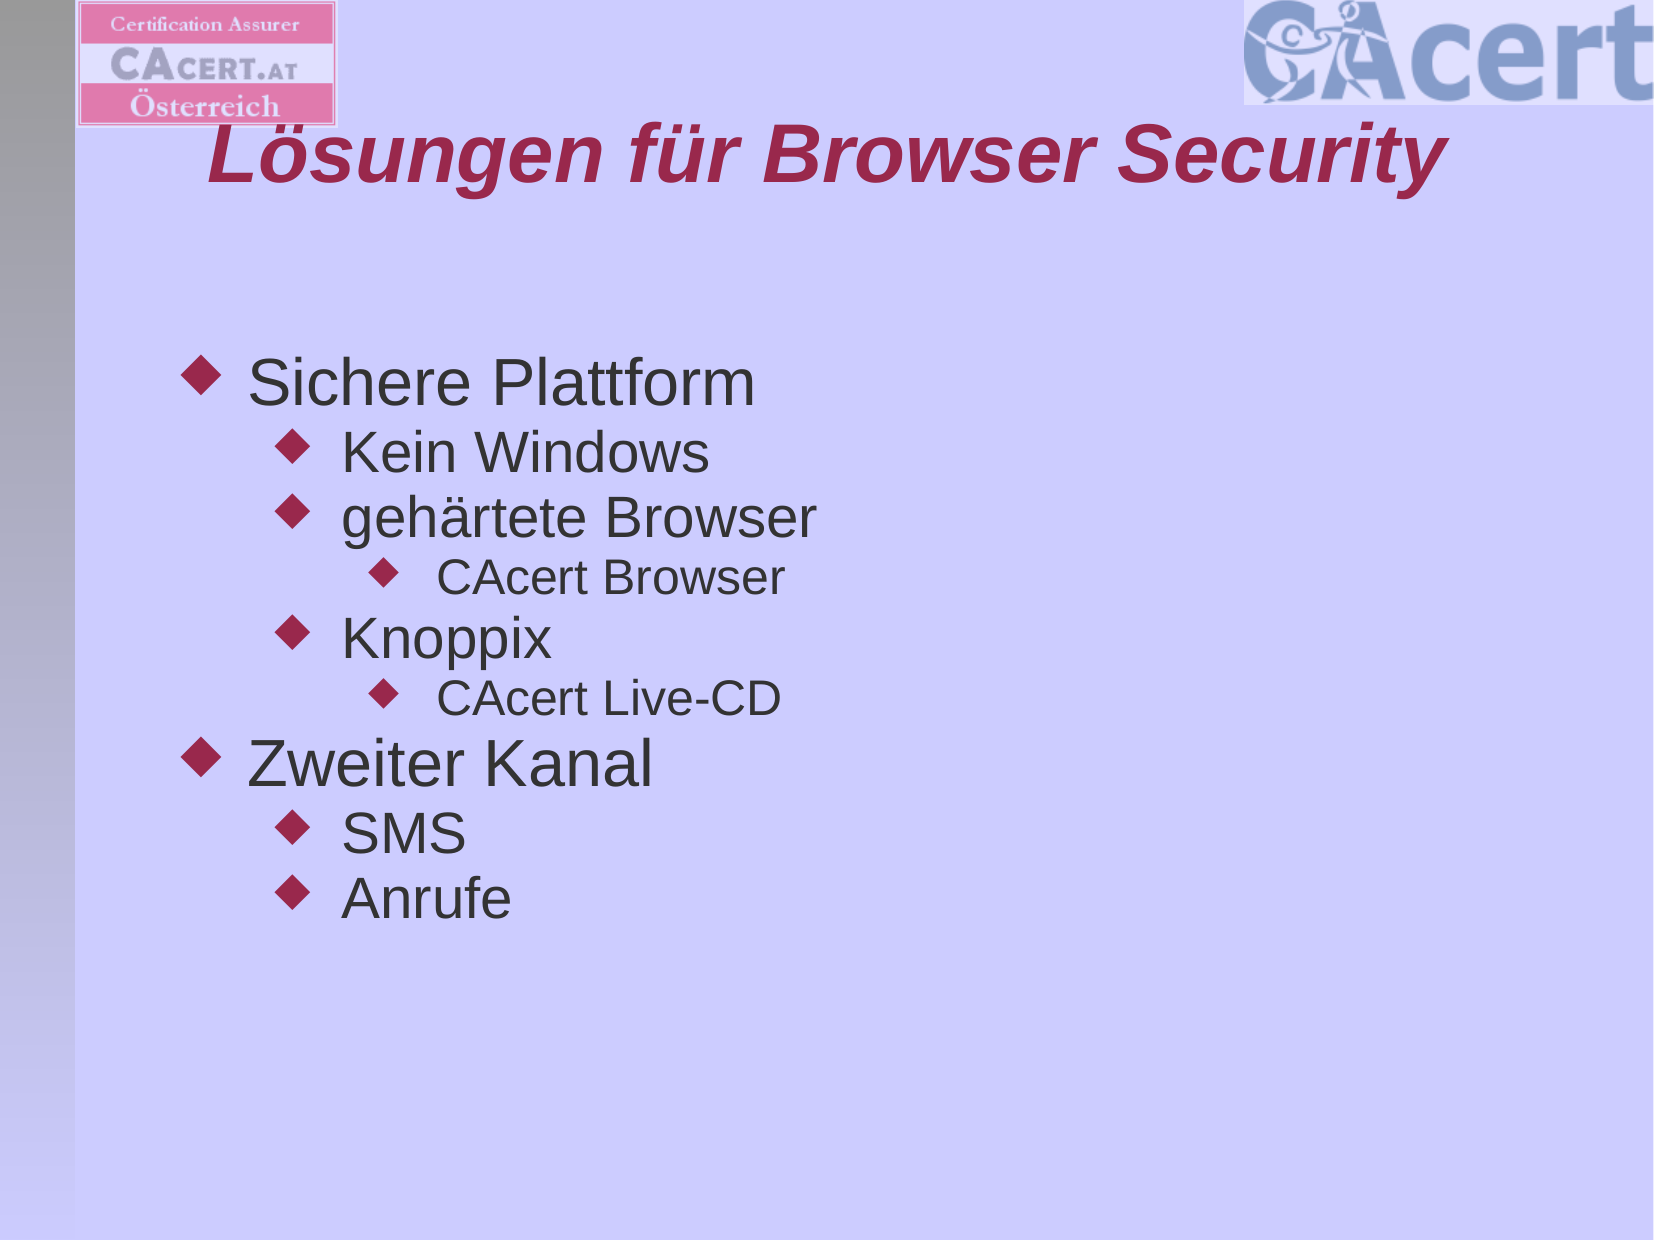

# Lösungen für Browser Security
Sichere Plattform
Kein Windows
gehärtete Browser
CAcert Browser
Knoppix
CAcert Live-CD
Zweiter Kanal
SMS
Anrufe